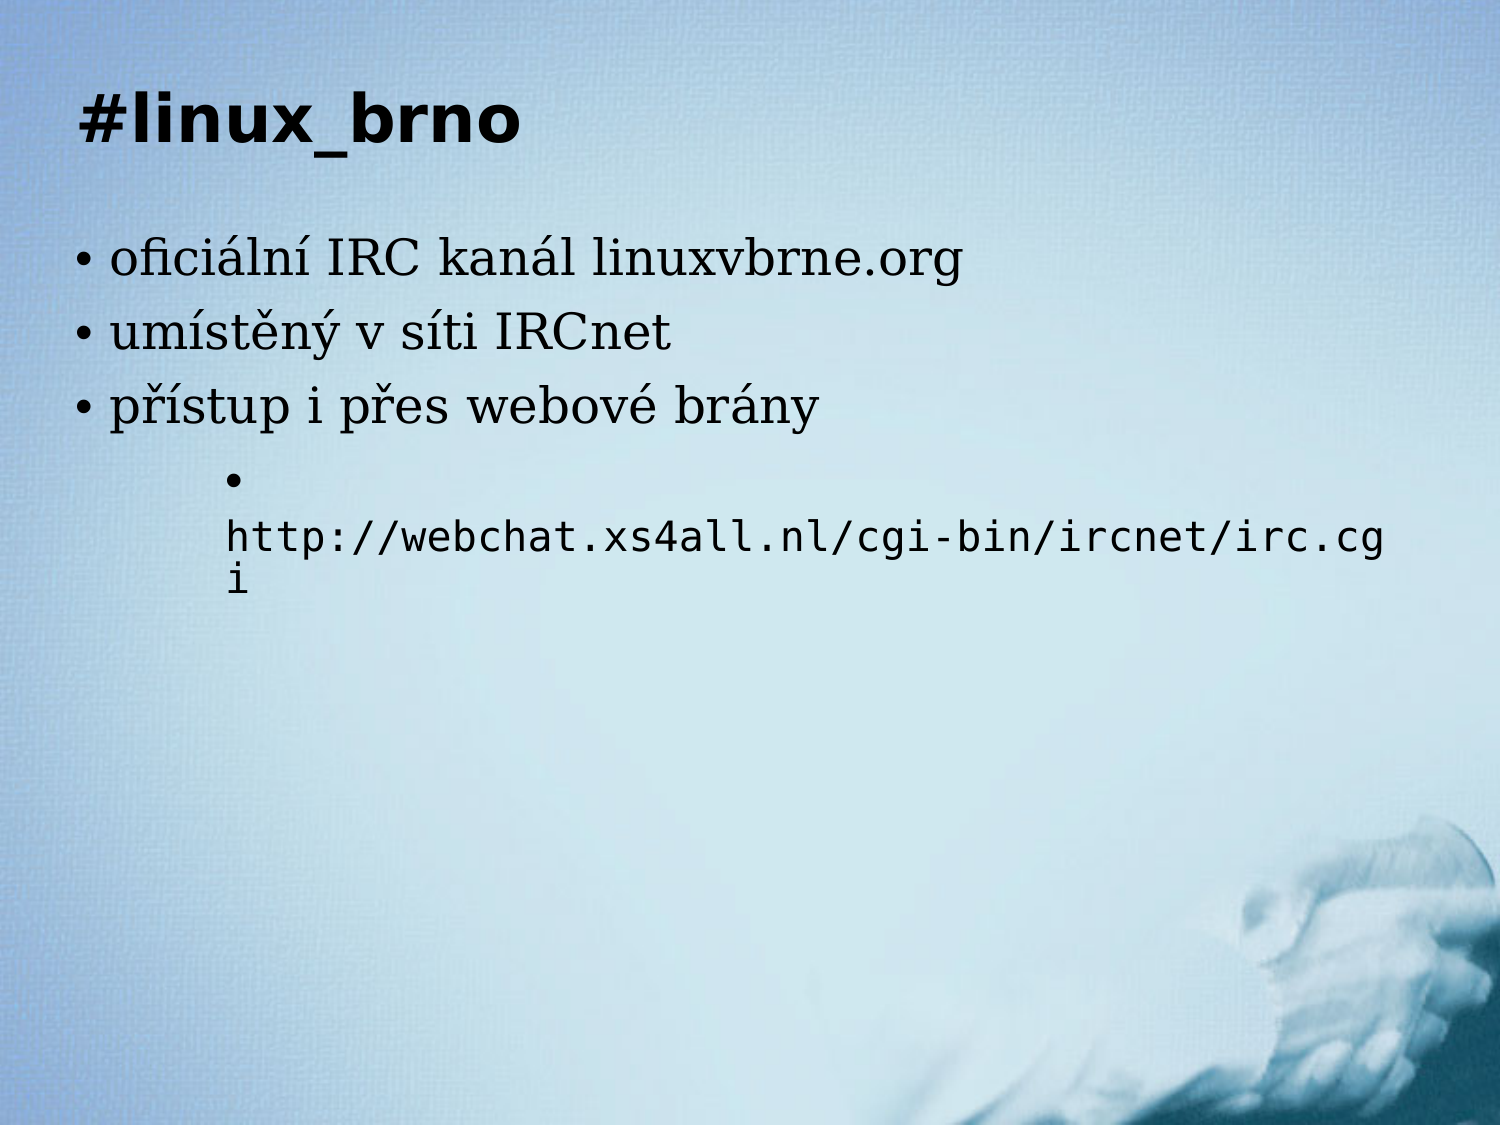

#linux_brno
oficiální IRC kanál linuxvbrne.org
umístěný v síti IRCnet
přístup i přes webové brány
 http://webchat.xs4all.nl/cgi-bin/ircnet/irc.cgi